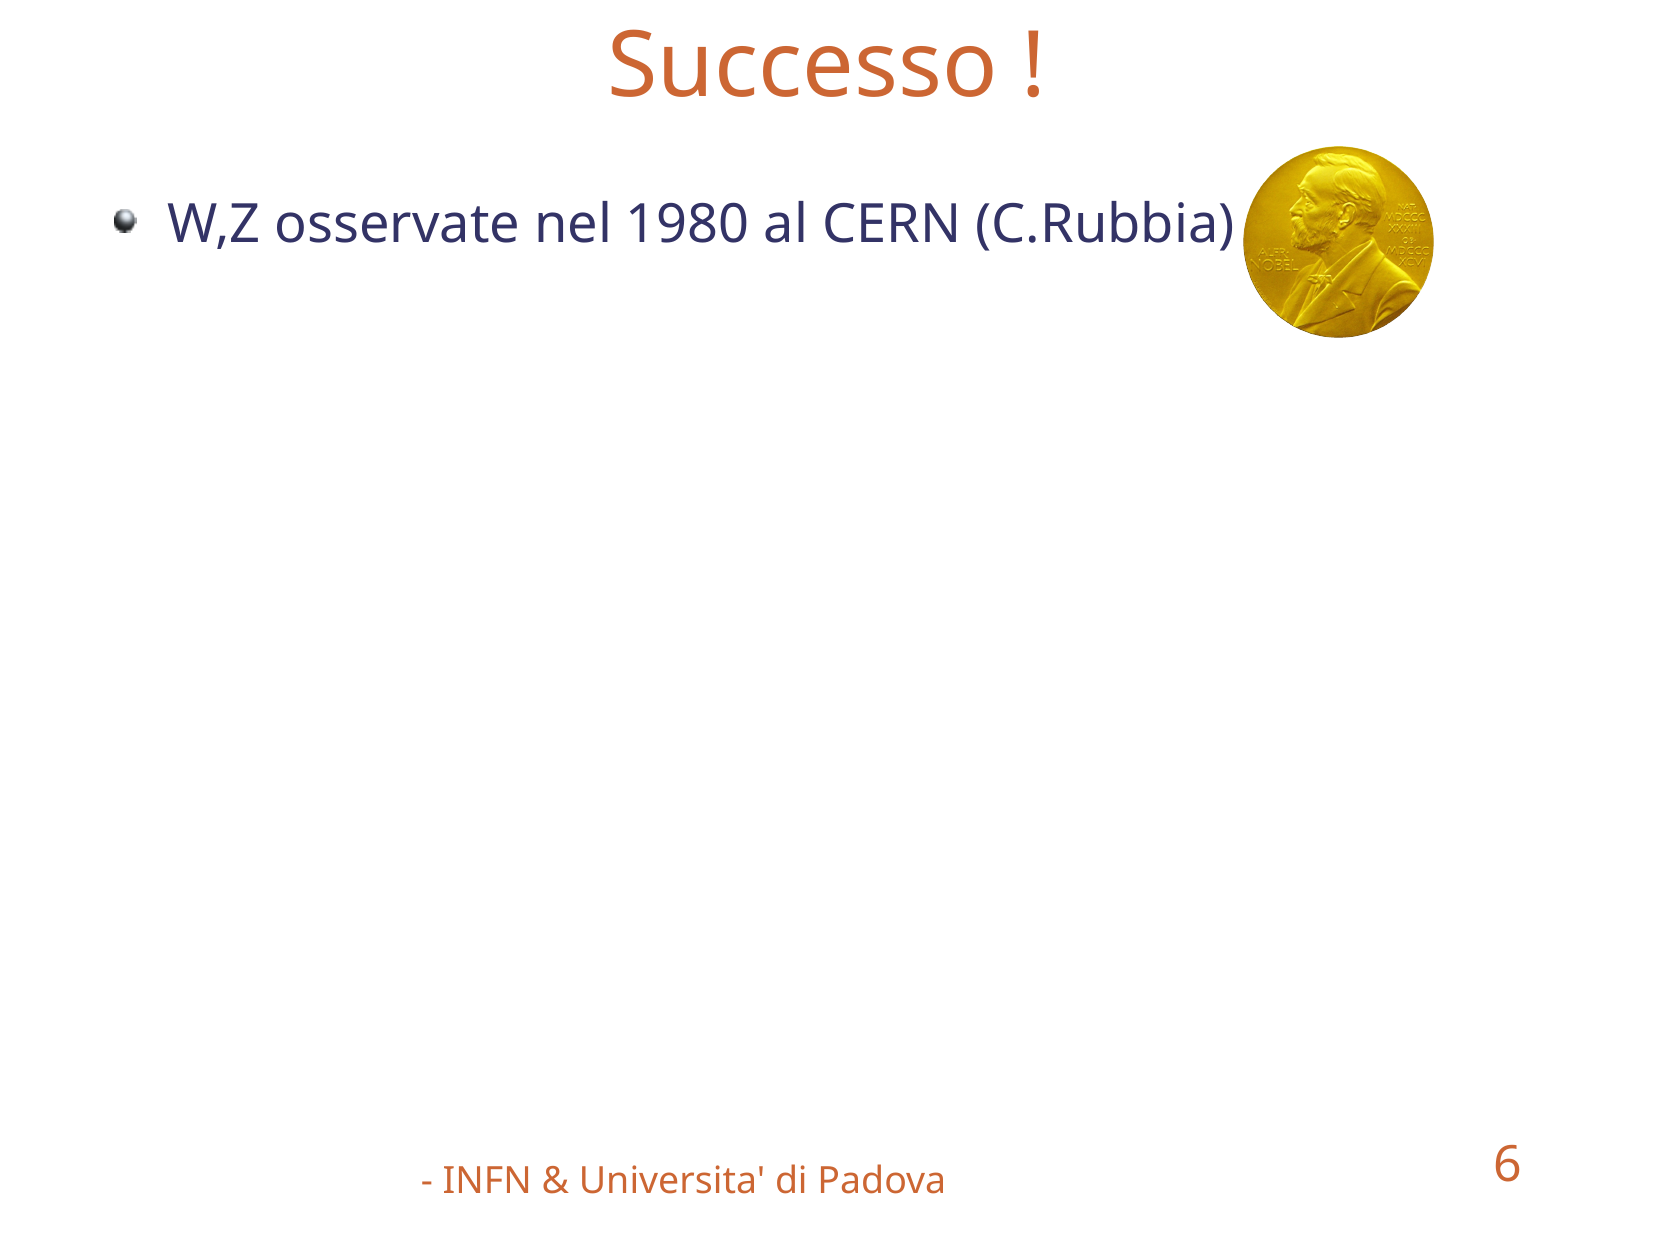

# Successo !
W,Z osservate nel 1980 al CERN (C.Rubbia)